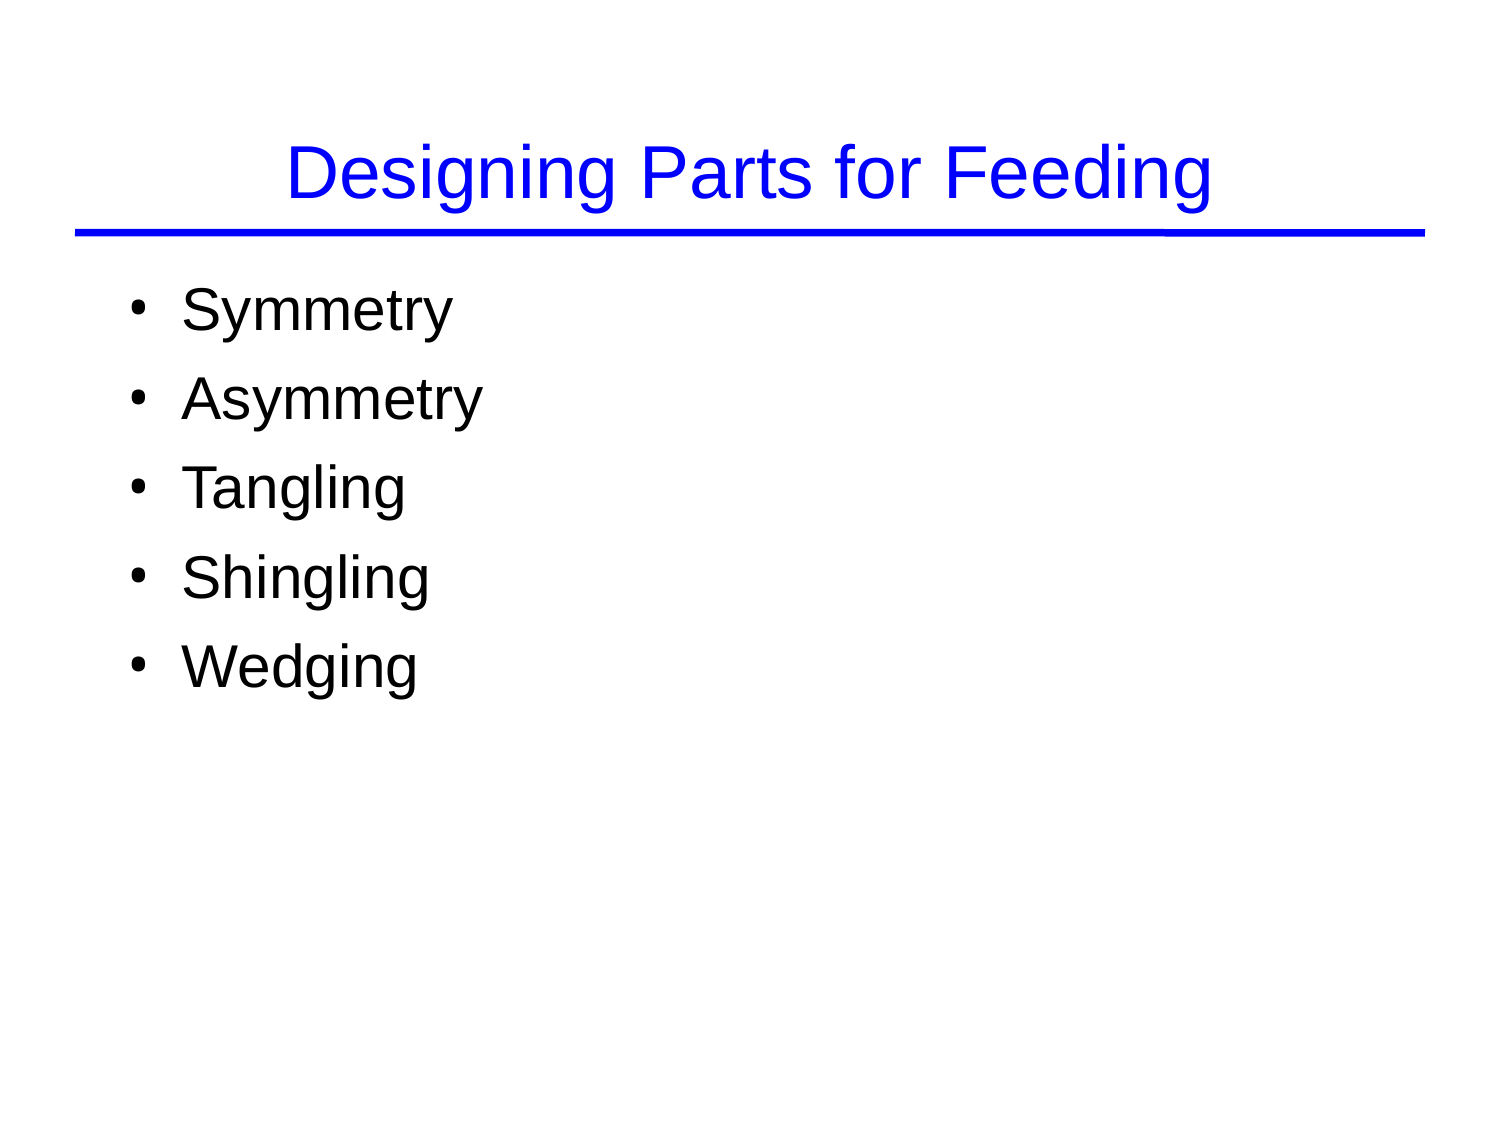

# Designing Parts for Feeding
Symmetry
Asymmetry
Tangling
Shingling
Wedging